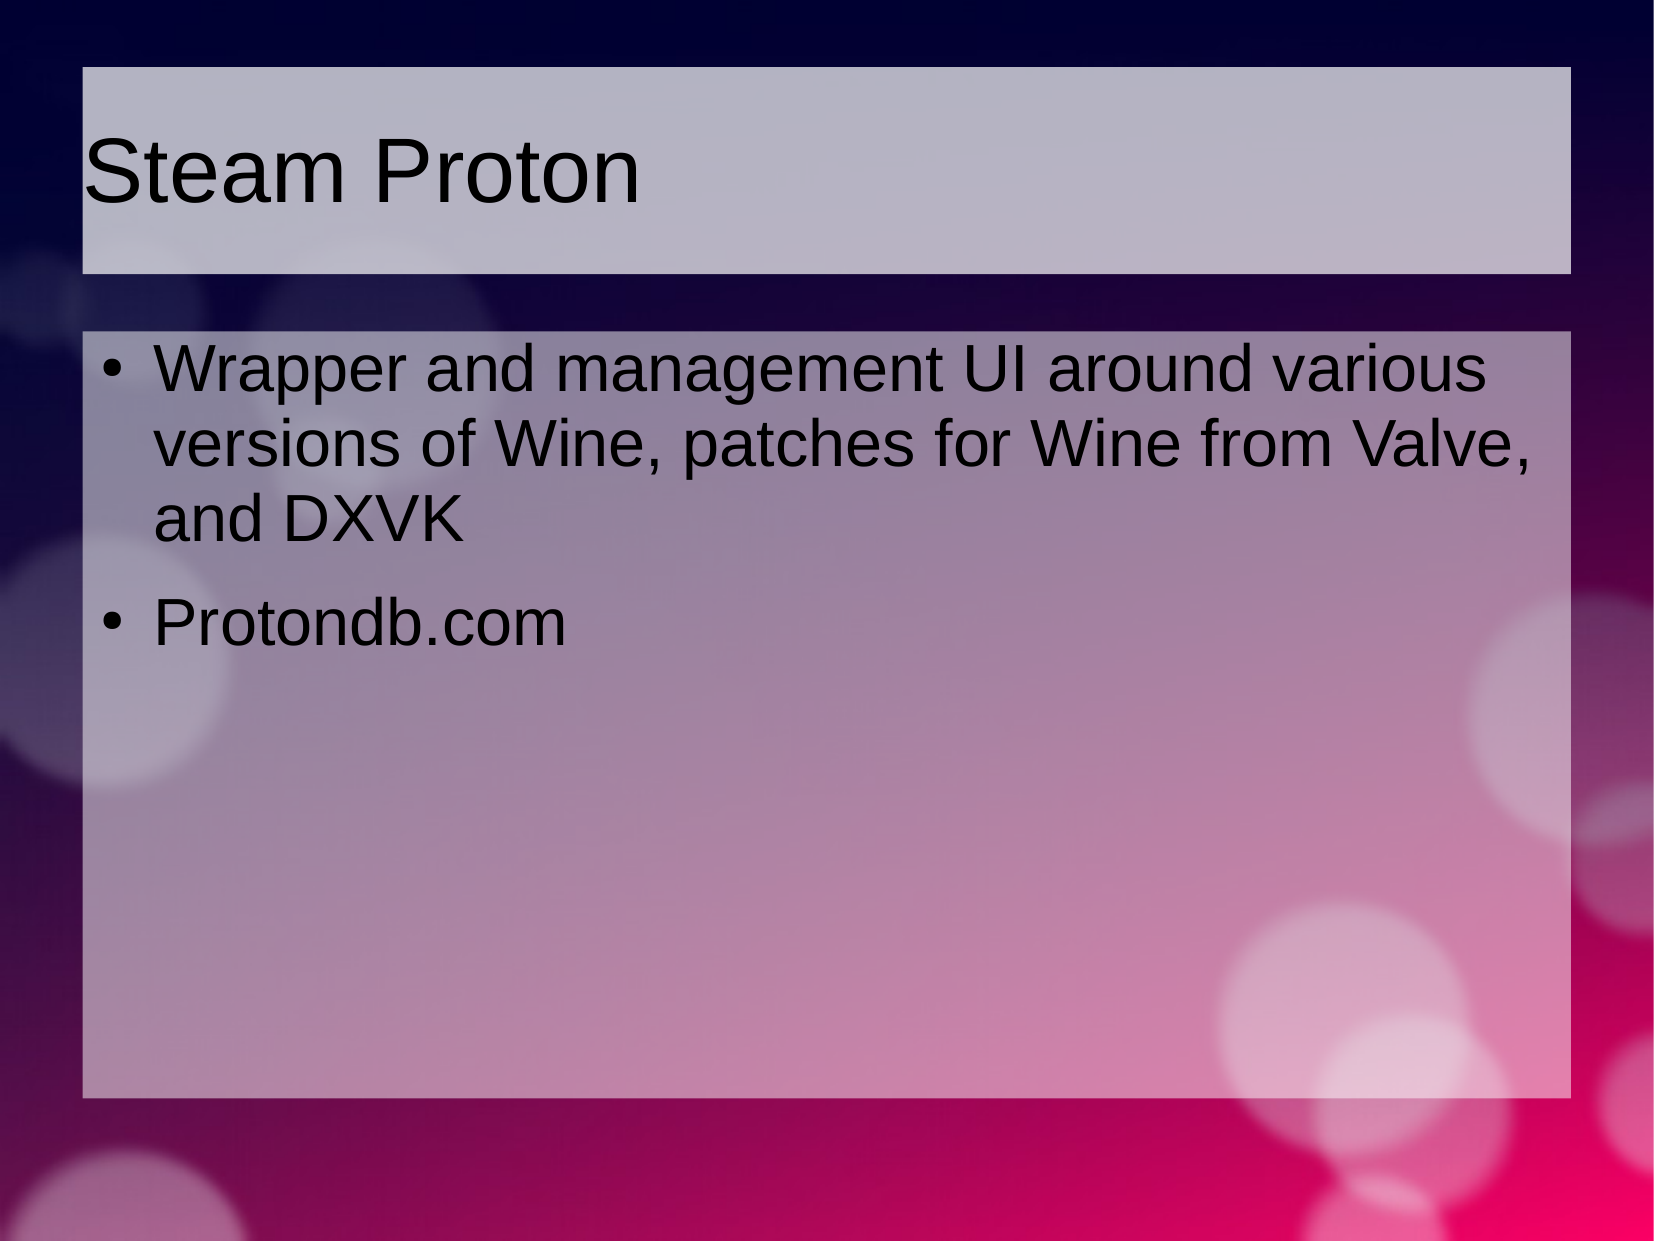

# Steam Proton
Wrapper and management UI around various versions of Wine, patches for Wine from Valve, and DXVK
Protondb.com